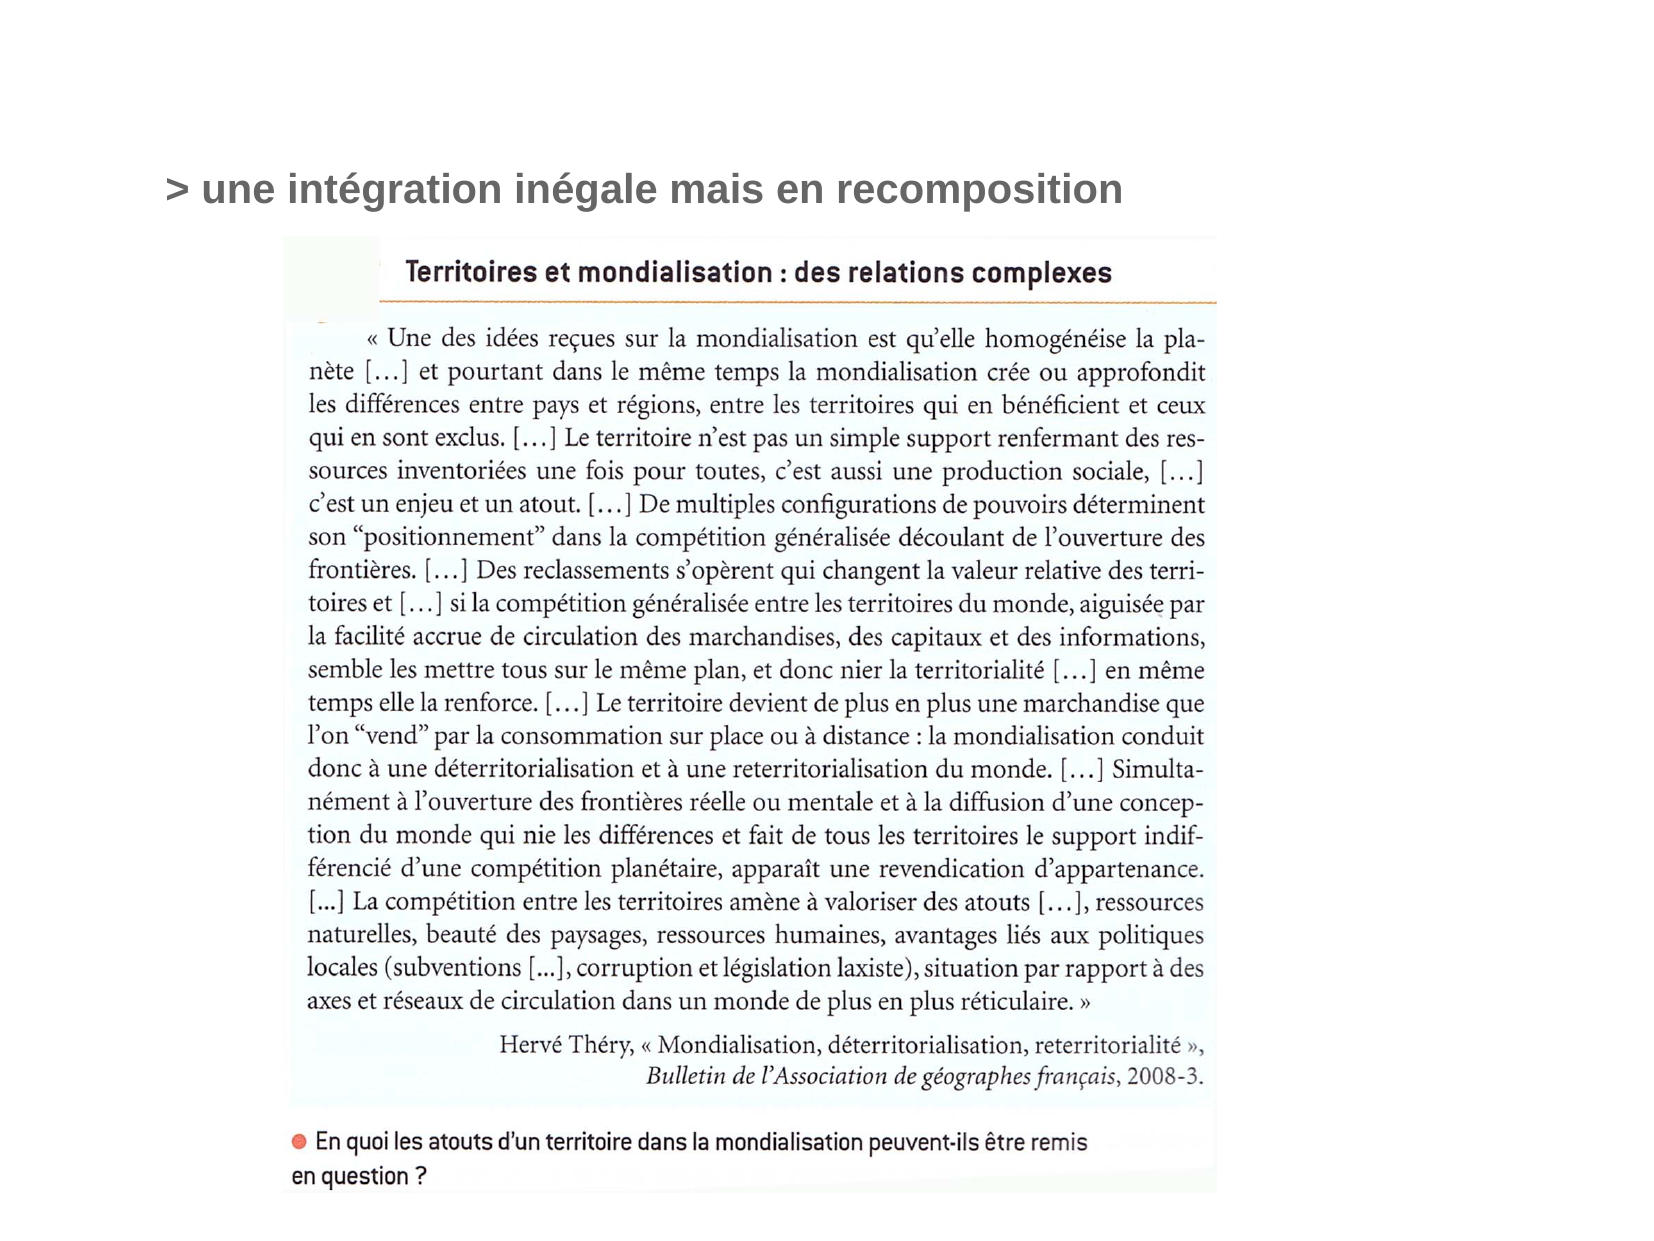

> une intégration inégale mais en recomposition